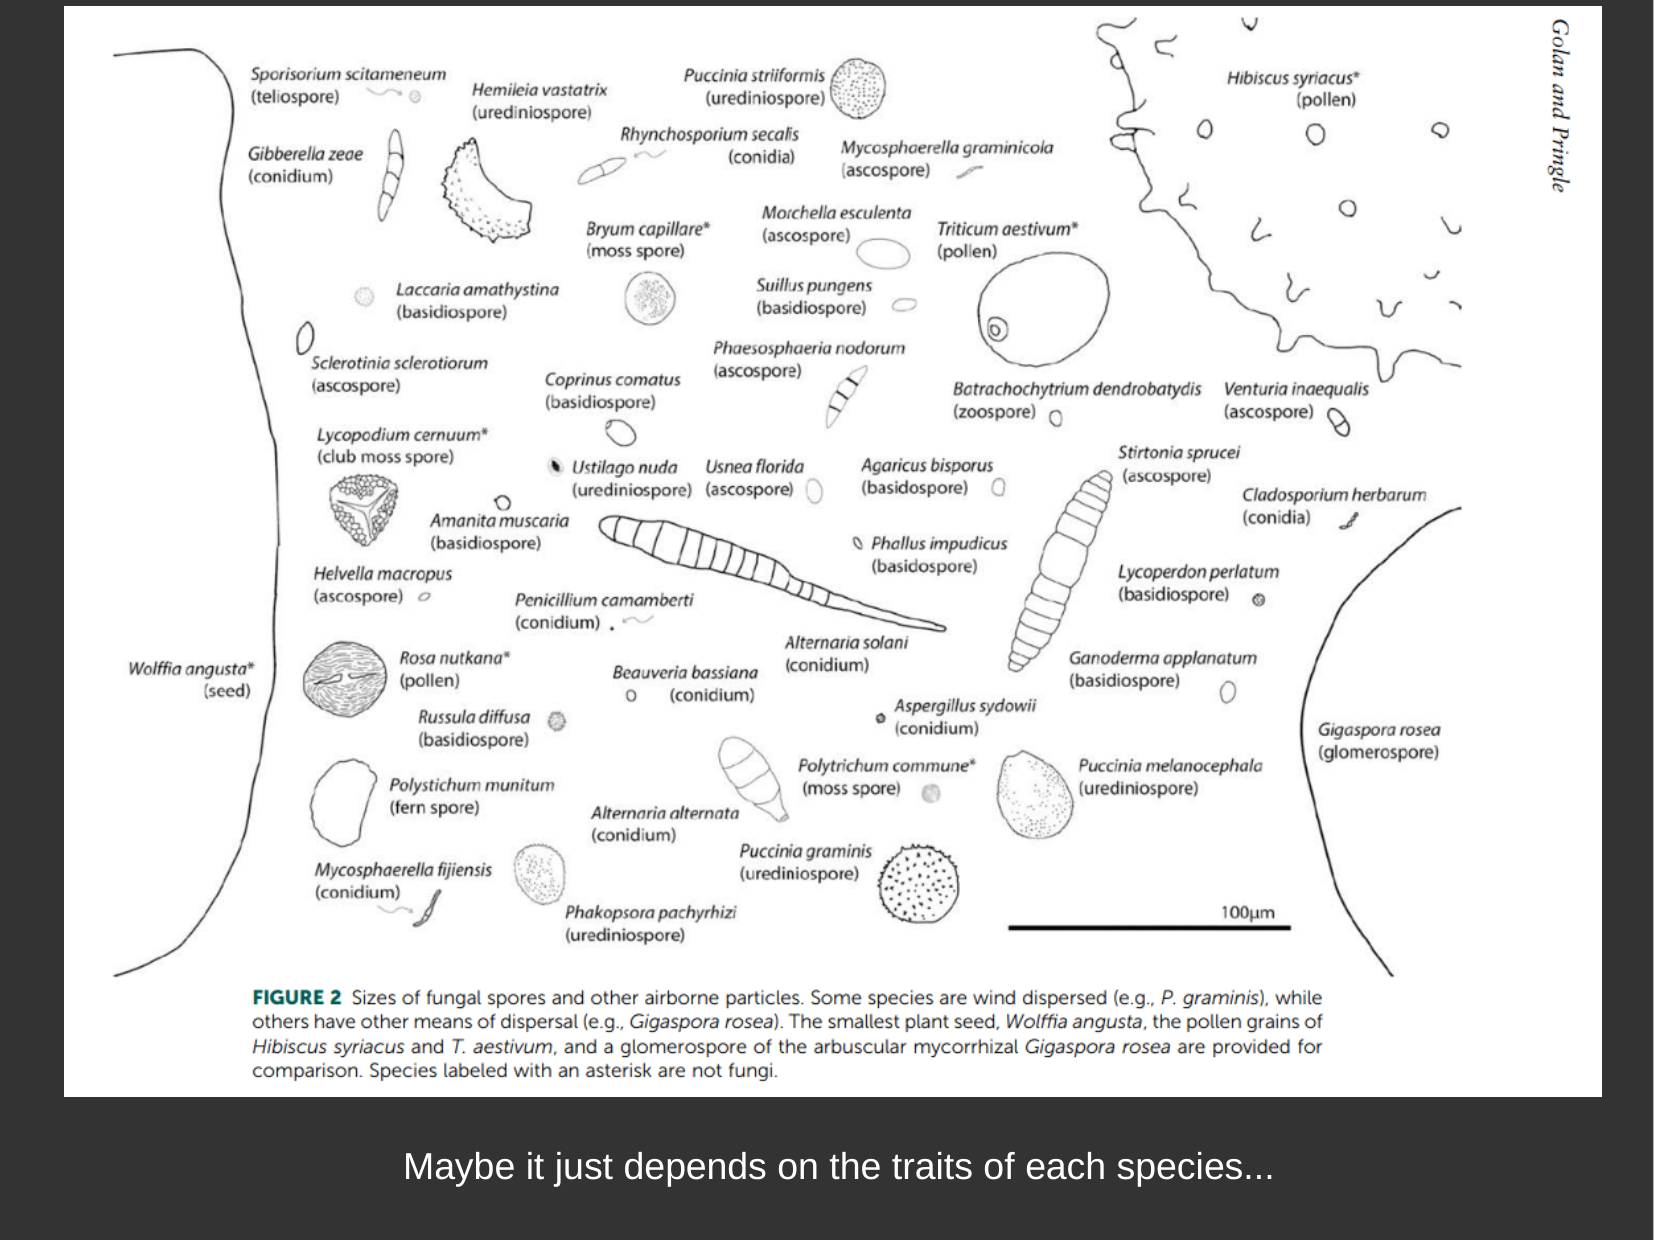

Maybe it just depends on the traits of each species...